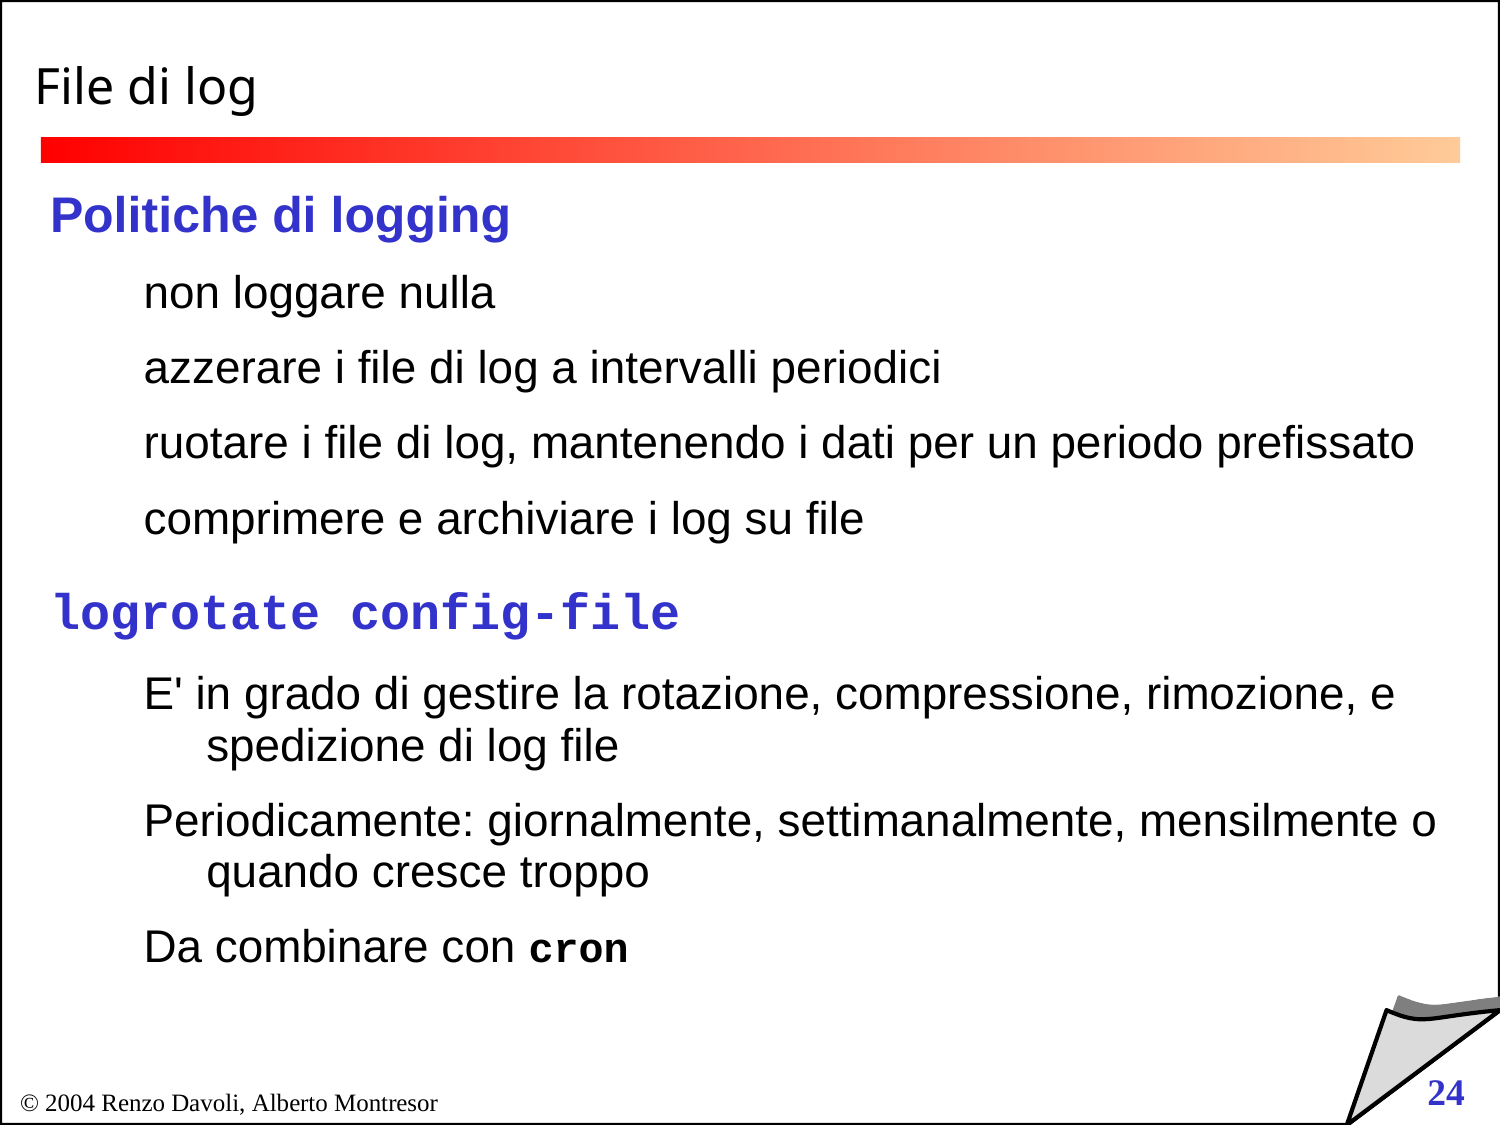

# File di log
Politiche di logging
non loggare nulla
azzerare i file di log a intervalli periodici
ruotare i file di log, mantenendo i dati per un periodo prefissato
comprimere e archiviare i log su file
logrotate config-file
E' in grado di gestire la rotazione, compressione, rimozione, e spedizione di log file
Periodicamente: giornalmente, settimanalmente, mensilmente o quando cresce troppo
Da combinare con cron